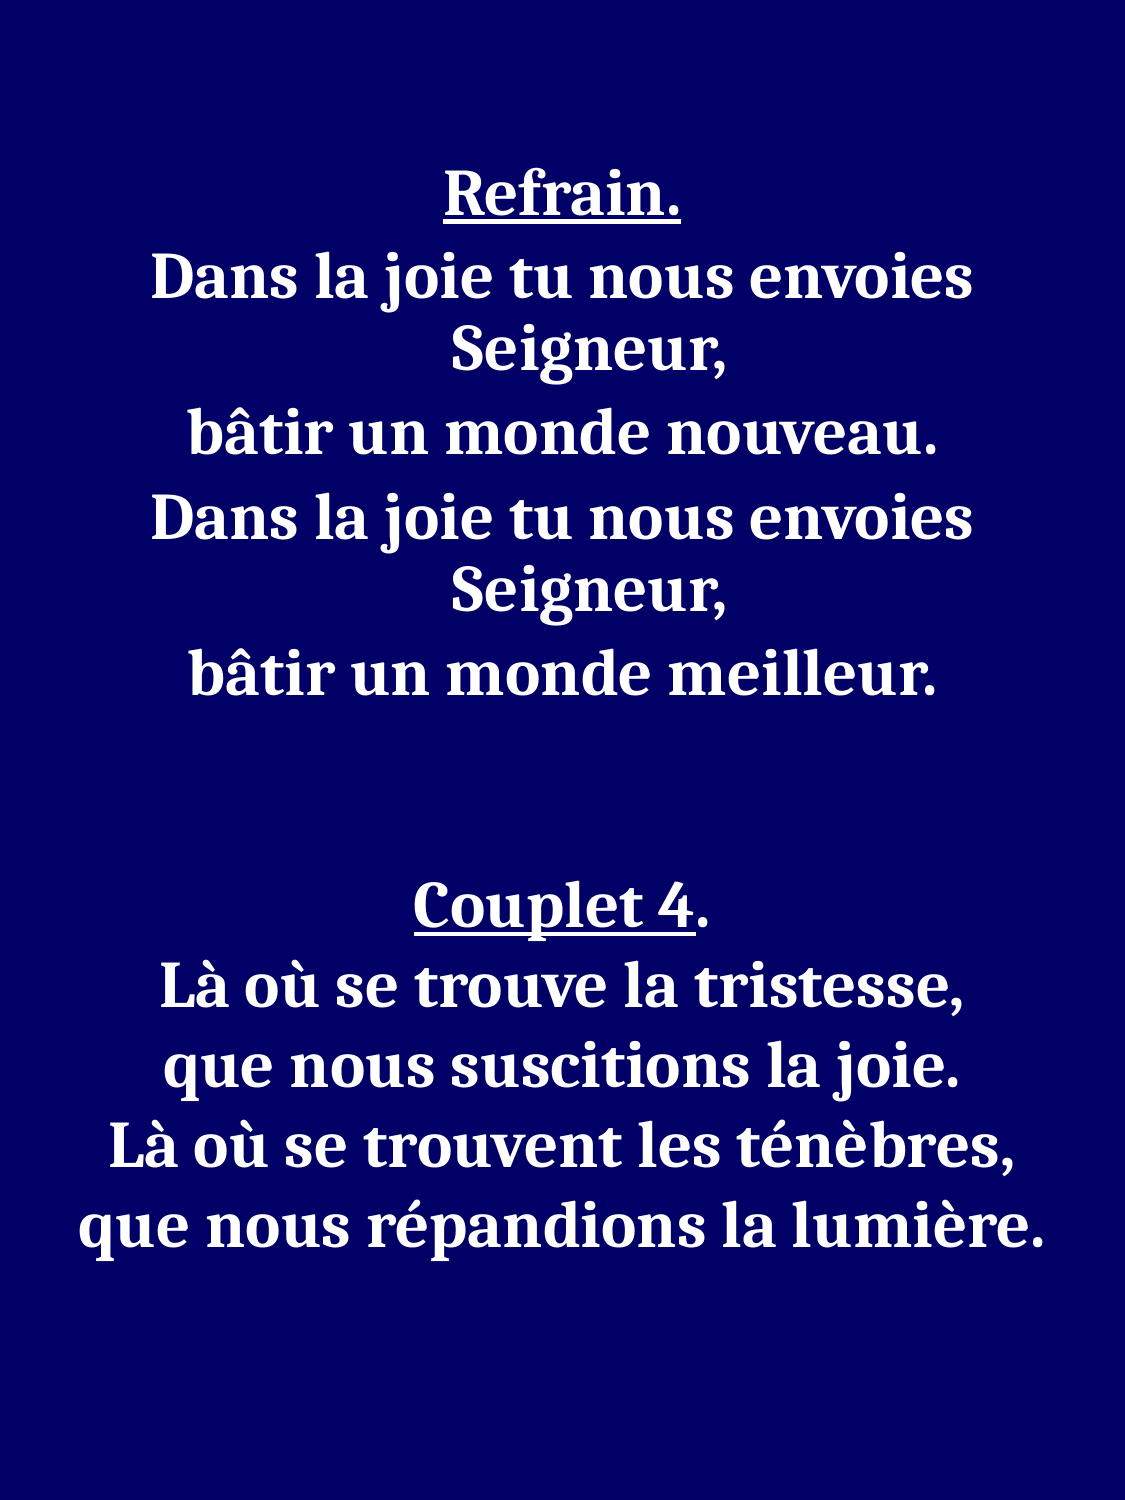

Refrain.
Dans la joie tu nous envoies Seigneur,
bâtir un monde nouveau.
Dans la joie tu nous envoies Seigneur,
bâtir un monde meilleur.
Couplet 4.
Là où se trouve la tristesse,
que nous suscitions la joie.
Là où se trouvent les ténèbres,
que nous répandions la lumière.